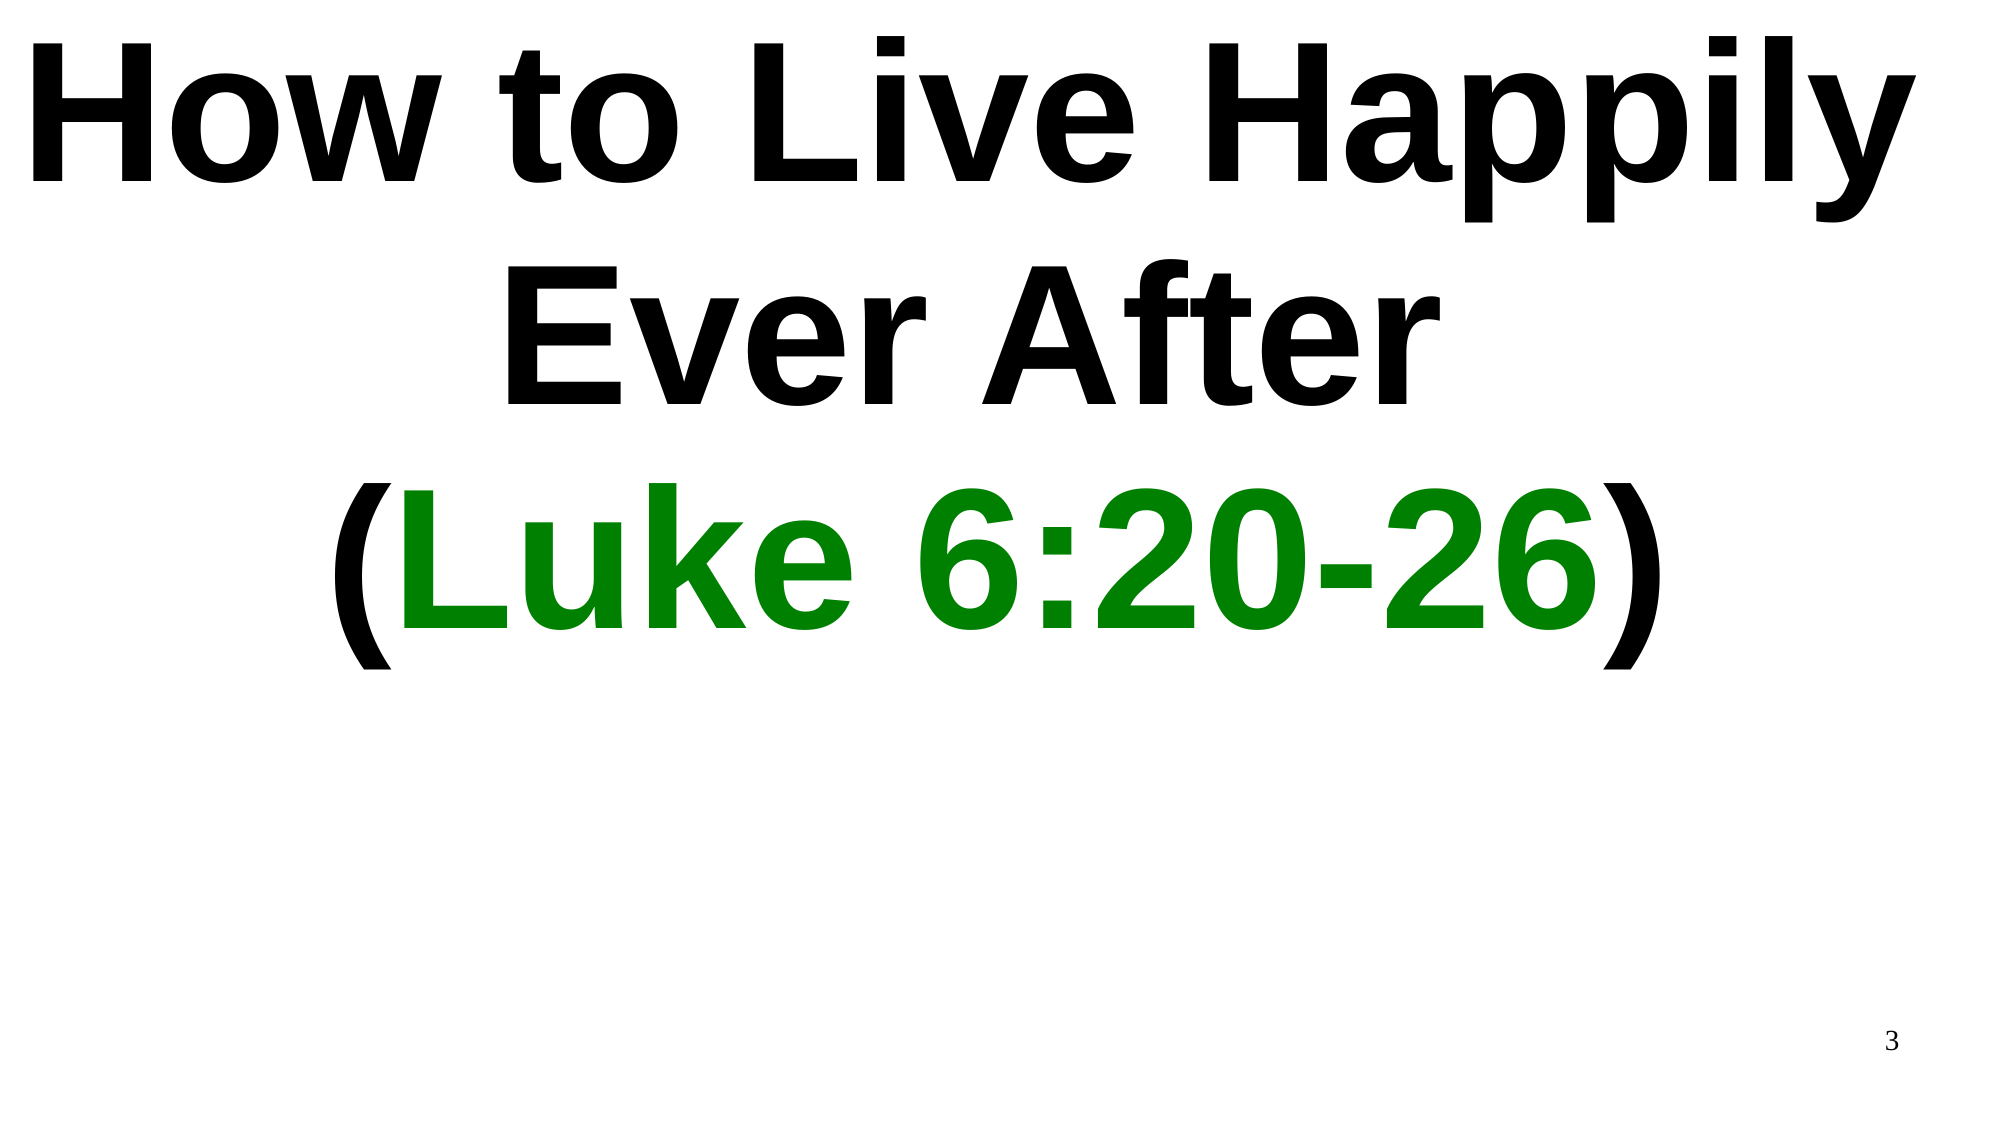

# How to Live Happily Ever After (Luke 6:20-26)
3